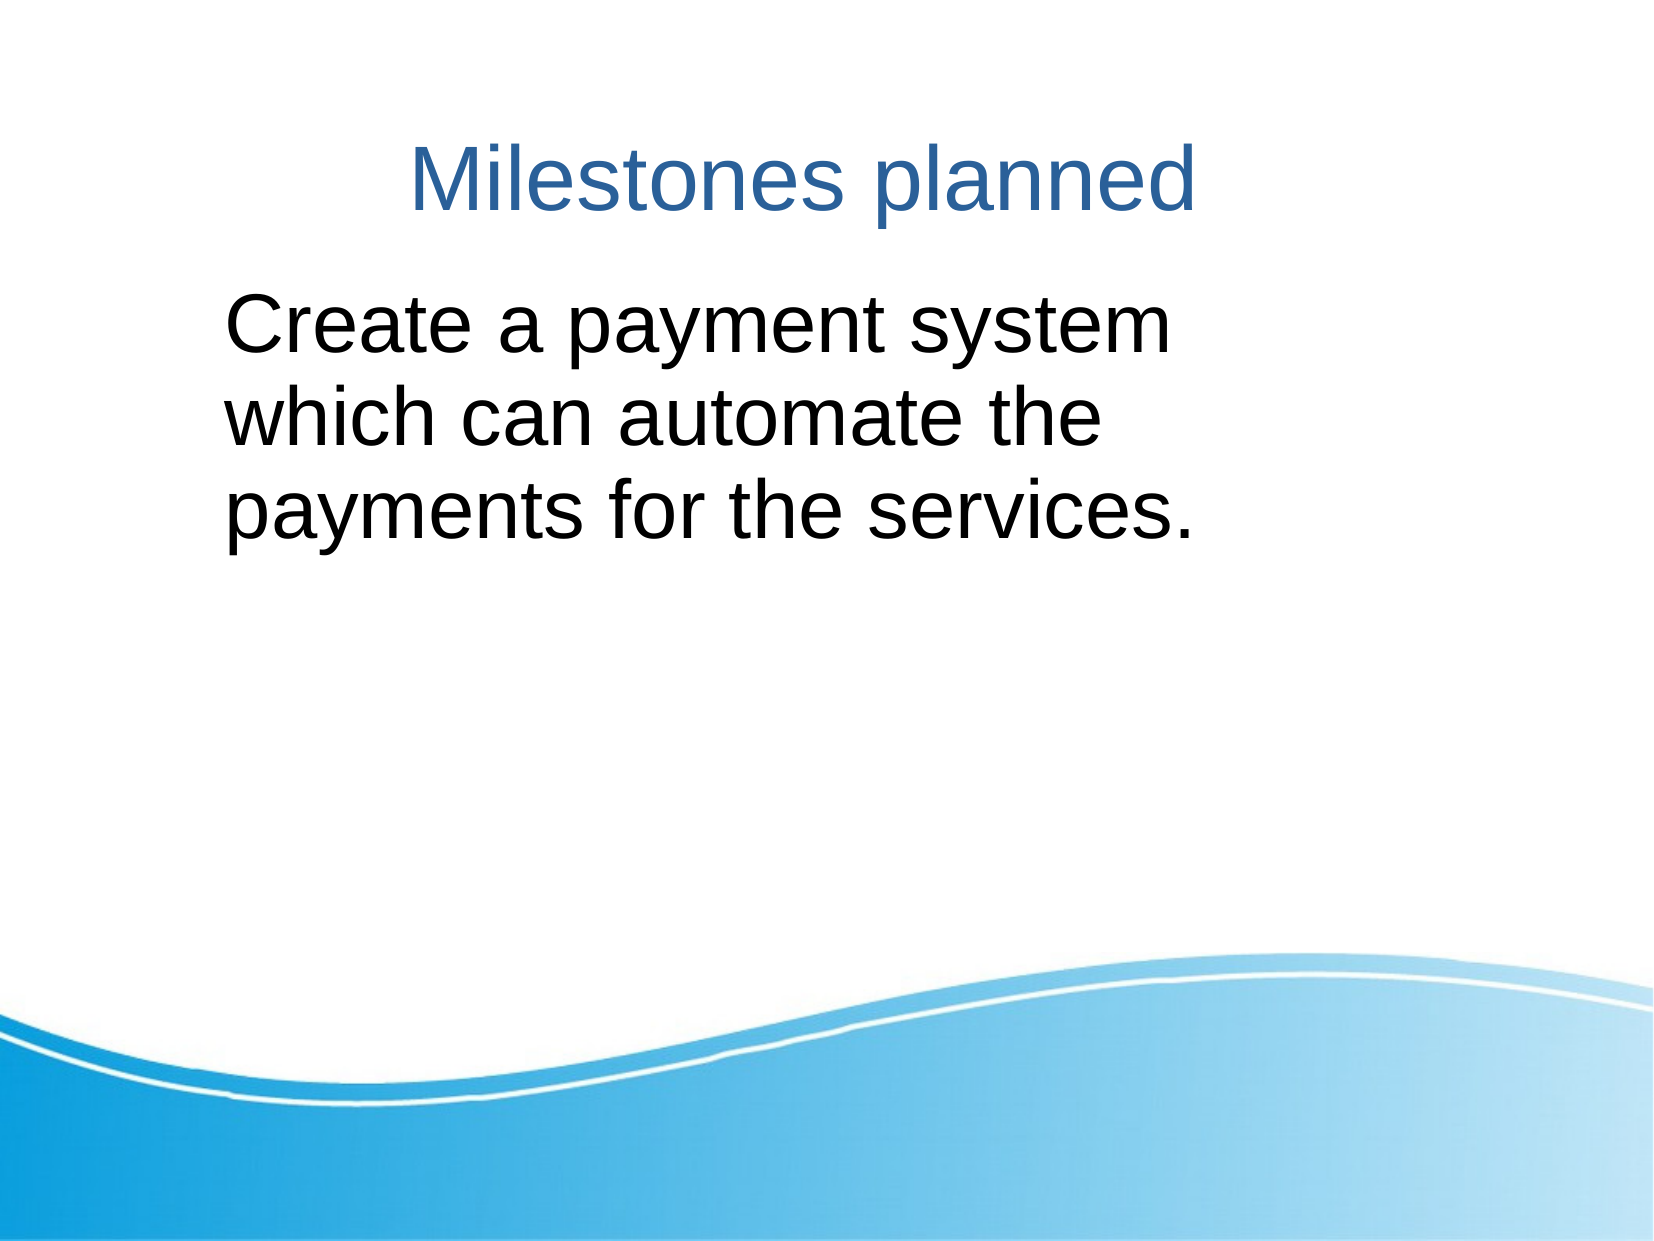

# Milestones planned
Create a payment system which can automate the payments for the services.